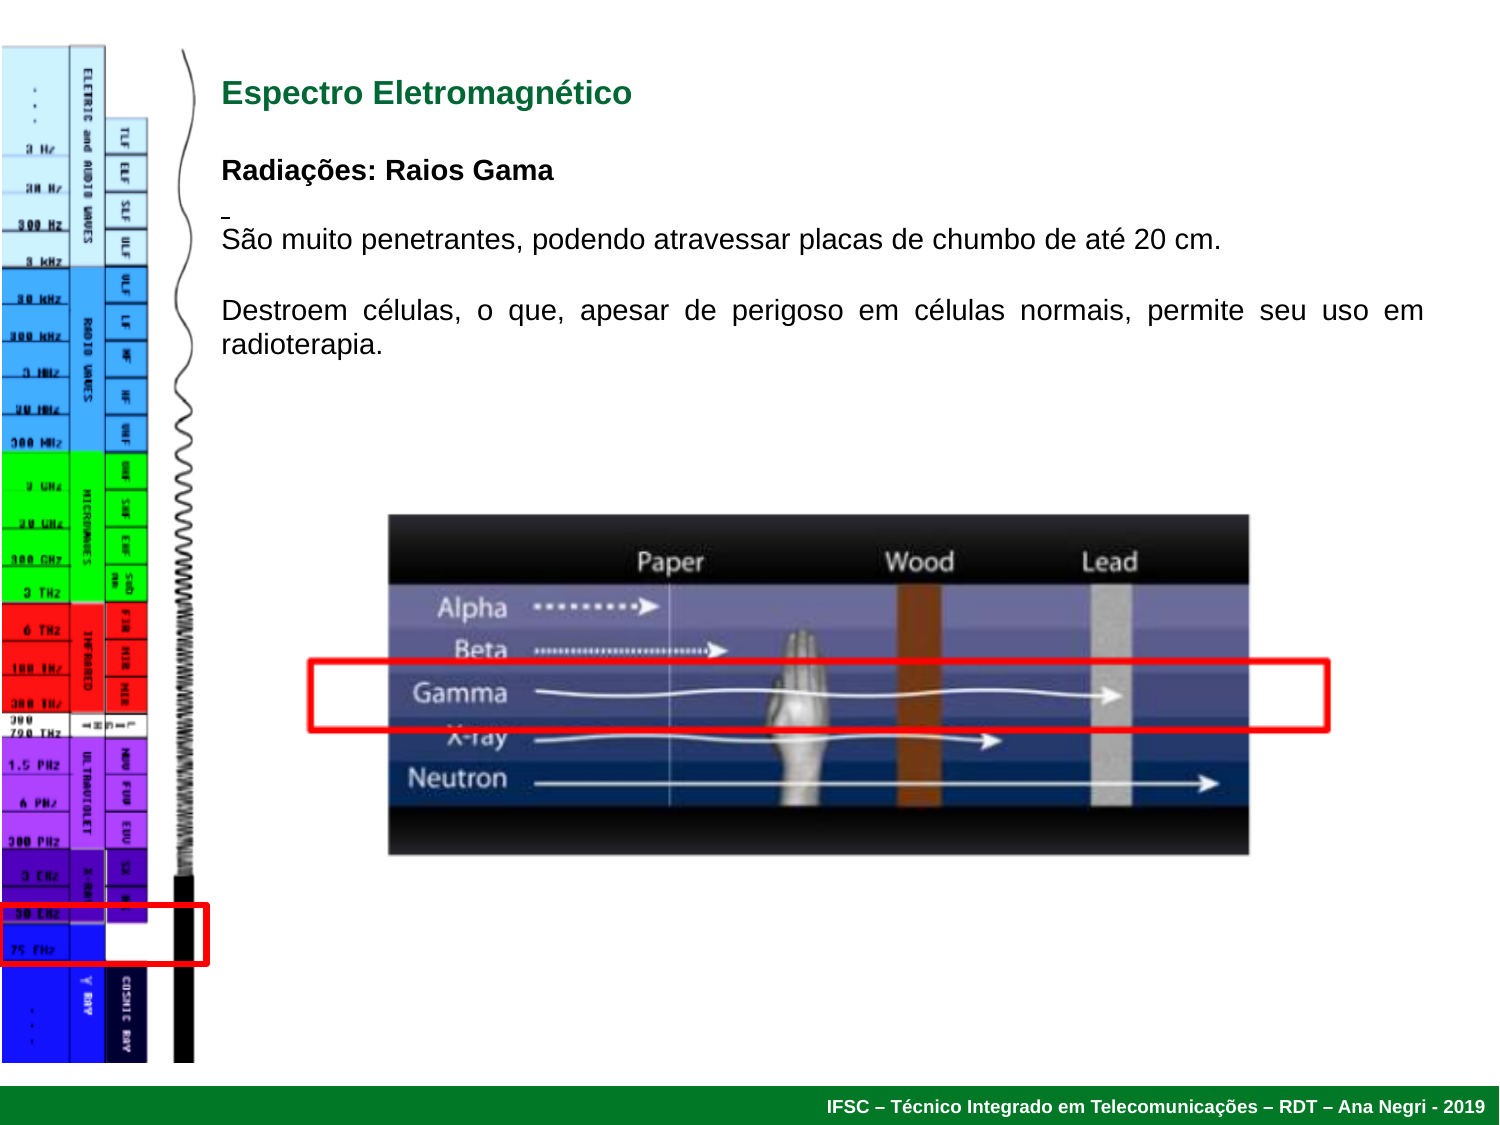

Espectro Eletromagnético
Radiações: Raios Gama
São muito penetrantes, podendo atravessar placas de chumbo de até 20 cm.
Destroem células, o que, apesar de perigoso em células normais, permite seu uso em radioterapia.
Subtração
IFSC – Técnico Integrado em Telecomunicações – RDT – Ana Negri - 2019